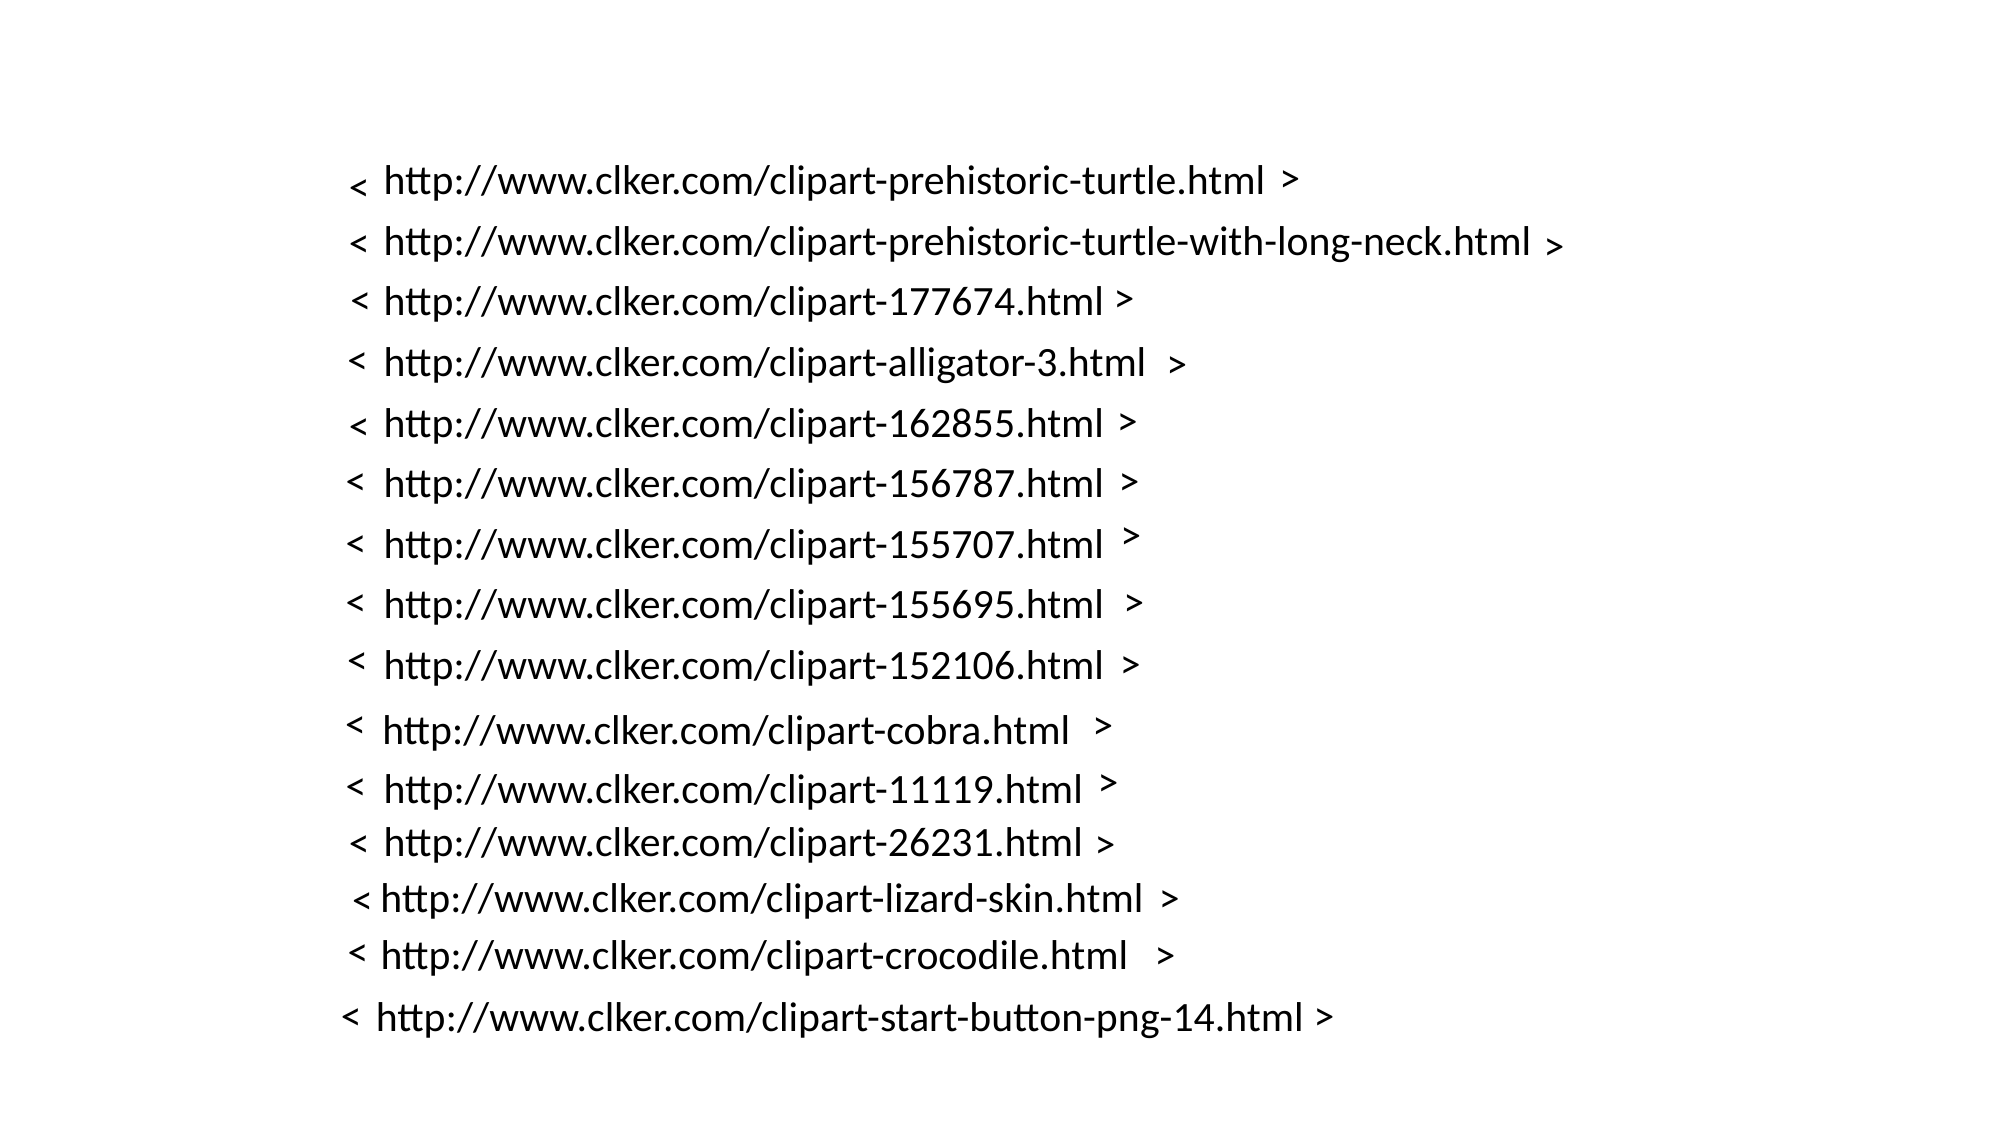

>
http://www.clker.com/clipart-prehistoric-turtle.html
<
http://www.clker.com/clipart-prehistoric-turtle-with-long-neck.html
<
>
>
<
http://www.clker.com/clipart-177674.html
<
http://www.clker.com/clipart-alligator-3.html
>
>
http://www.clker.com/clipart-162855.html
<
<
>
http://www.clker.com/clipart-156787.html
>
<
http://www.clker.com/clipart-155707.html
<
>
http://www.clker.com/clipart-155695.html
<
>
http://www.clker.com/clipart-152106.html
<
>
http://www.clker.com/clipart-cobra.html
>
<
http://www.clker.com/clipart-11119.html
http://www.clker.com/clipart-26231.html
<
>
http://www.clker.com/clipart-lizard-skin.html
>
<
<
http://www.clker.com/clipart-crocodile.html
>
<
>
http://www.clker.com/clipart-start-button-png-14.html